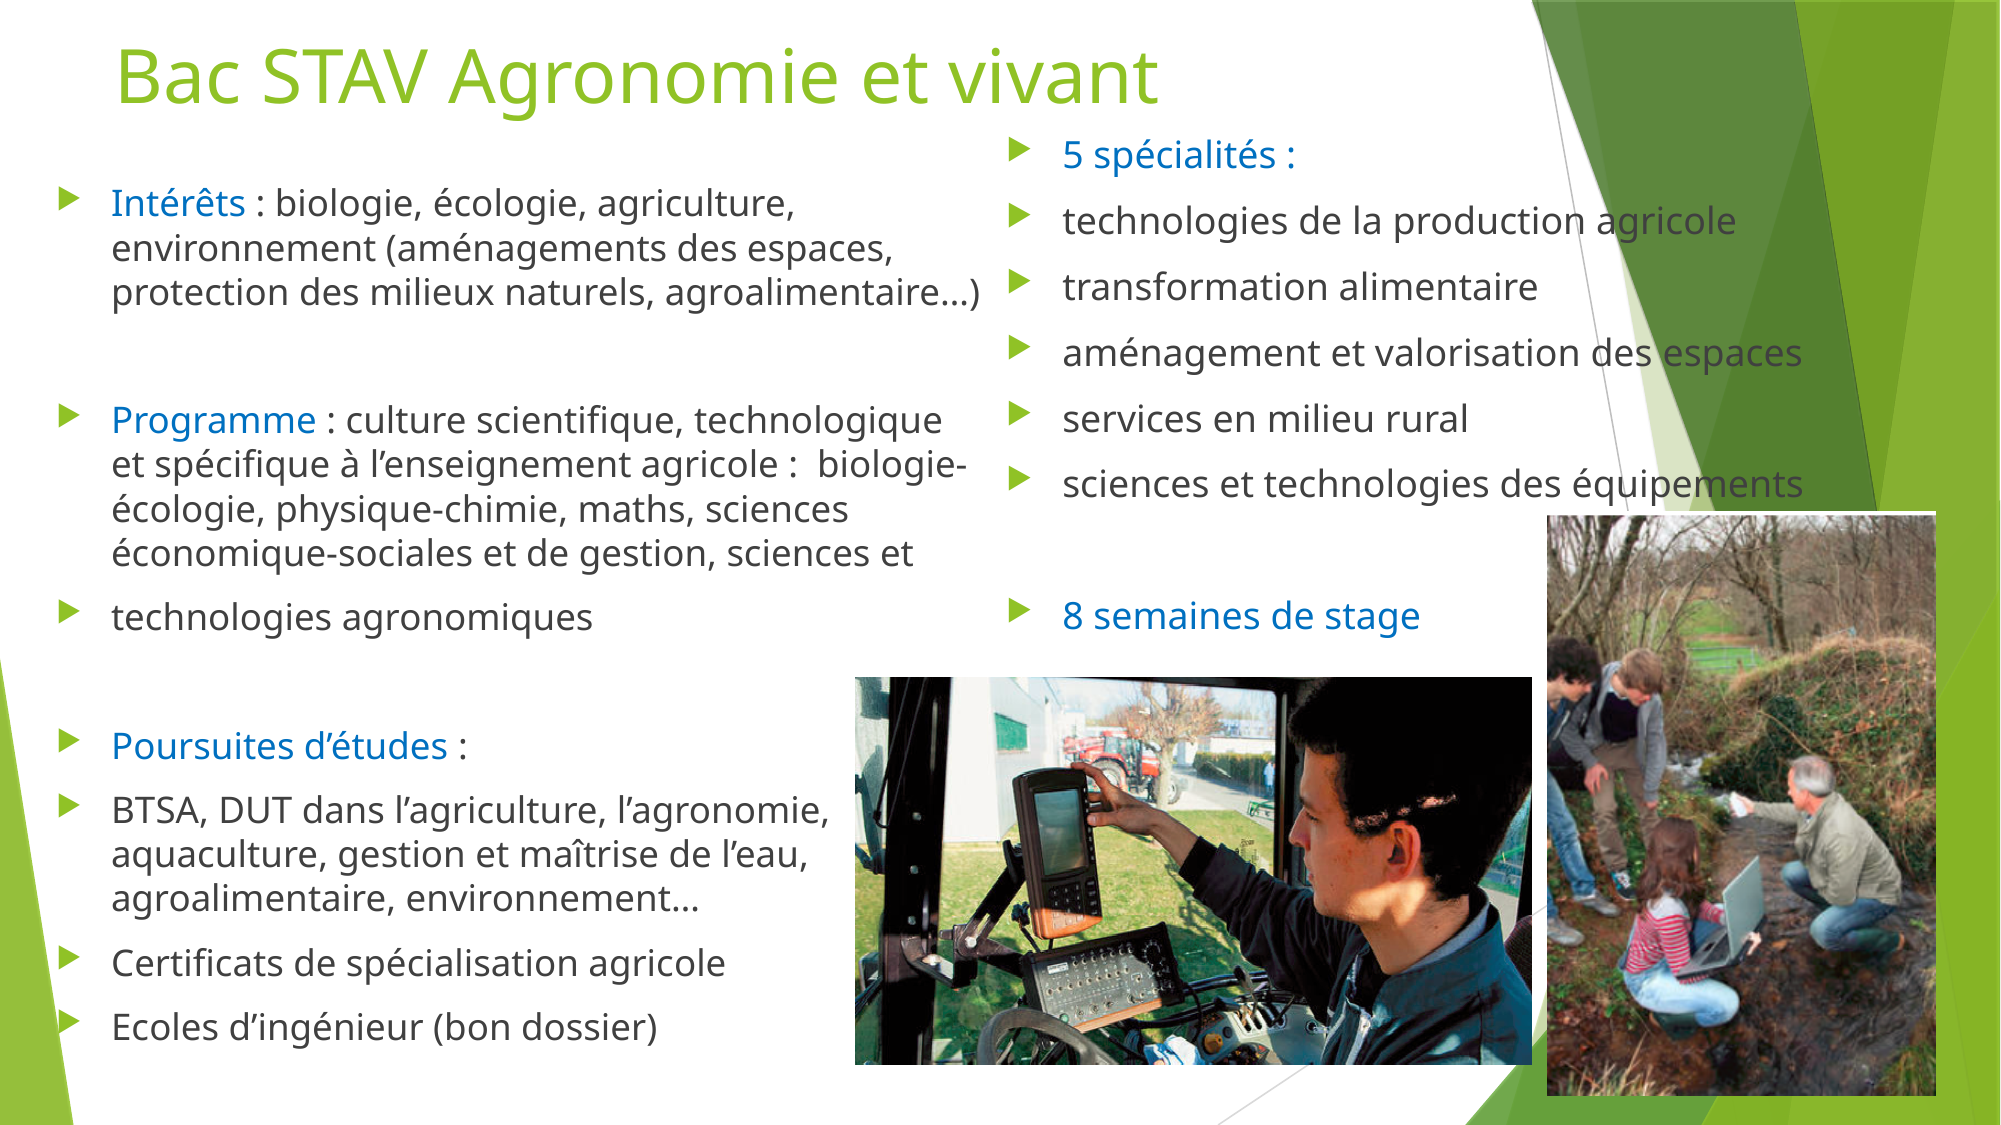

# Bac STAV Agronomie et vivant
5 spécialités :
technologies de la production agricole
transformation alimentaire
aménagement et valorisation des espaces
services en milieu rural
sciences et technologies des équipements
8 semaines de stage
Intérêts : biologie, écologie, agriculture, environnement (aménagements des espaces, protection des milieux naturels, agroalimentaire…)
Programme : culture scientifique, technologique et spécifique à l’enseignement agricole : biologie-écologie, physique-chimie, maths, sciences économique-sociales et de gestion, sciences et
technologies agronomiques
Poursuites d’études :
BTSA, DUT dans l’agriculture, l’agronomie, aquaculture, gestion et maîtrise de l’eau, agroalimentaire, environnement…
Certificats de spécialisation agricole
Ecoles d’ingénieur (bon dossier)